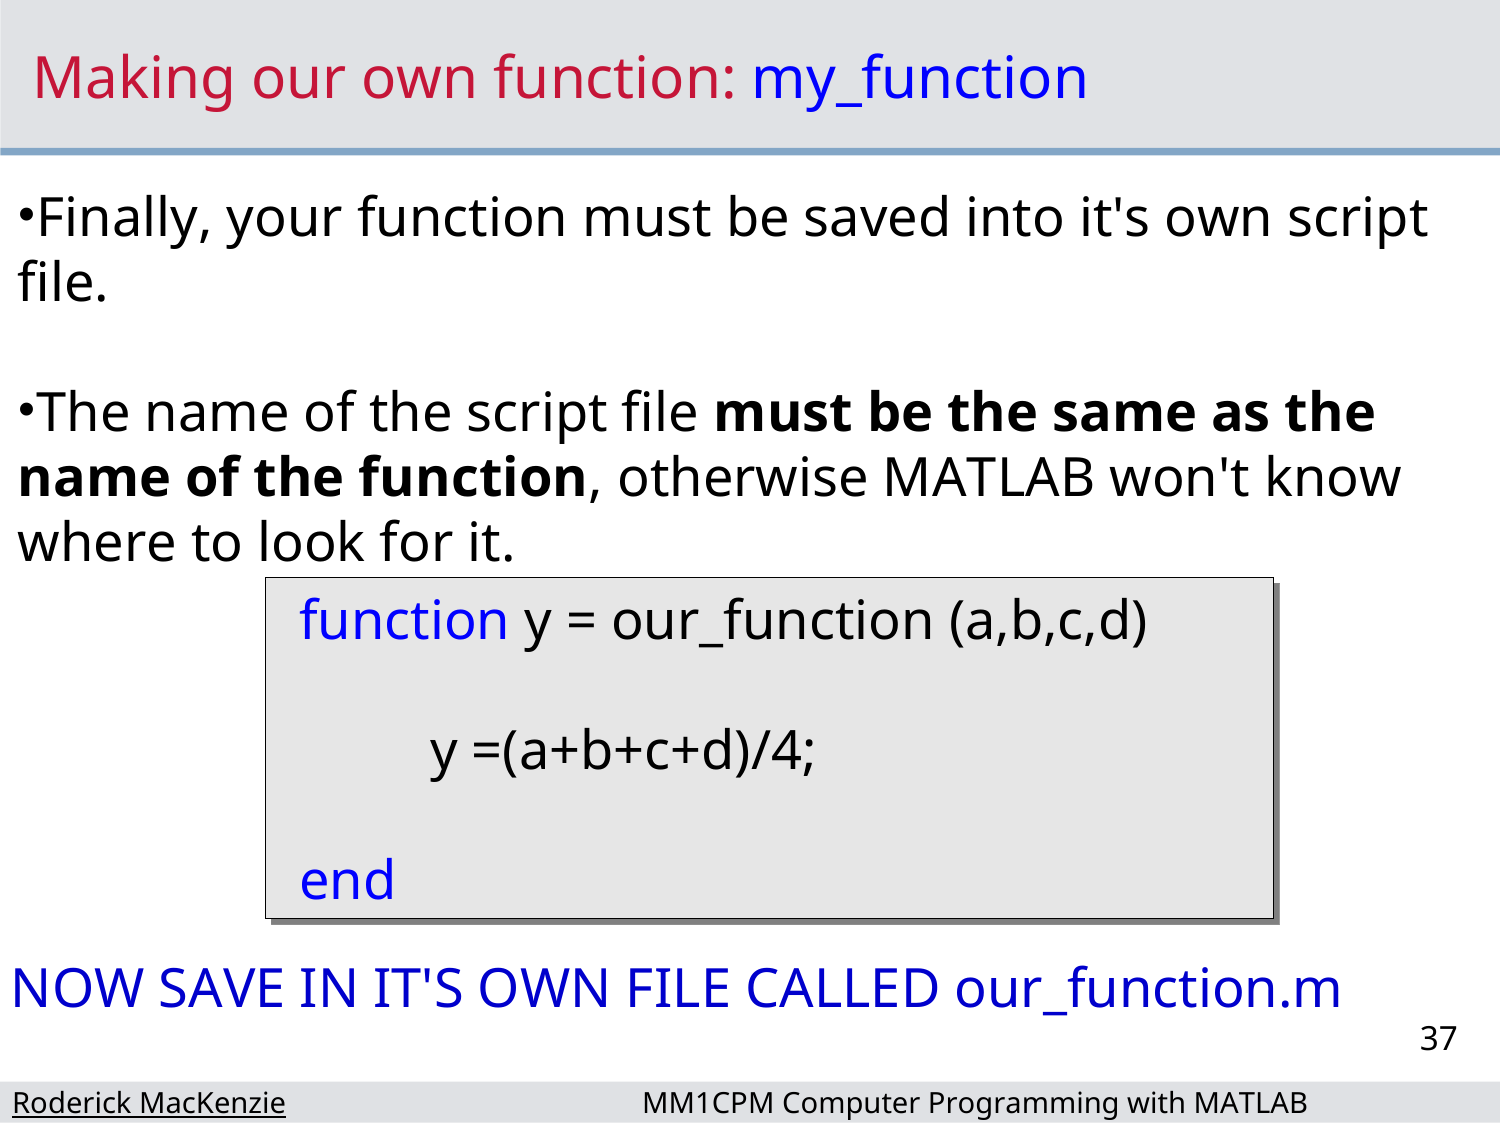

# Making our own function: my_function
Finally, your function must be saved into it's own script file.
The name of the script file must be the same as the name of the function, otherwise MATLAB won't know where to look for it.
function y = our_function (a,b,c,d)
	y =(a+b+c+d)/4;
end
NOW SAVE IN IT'S OWN FILE CALLED our_function.m